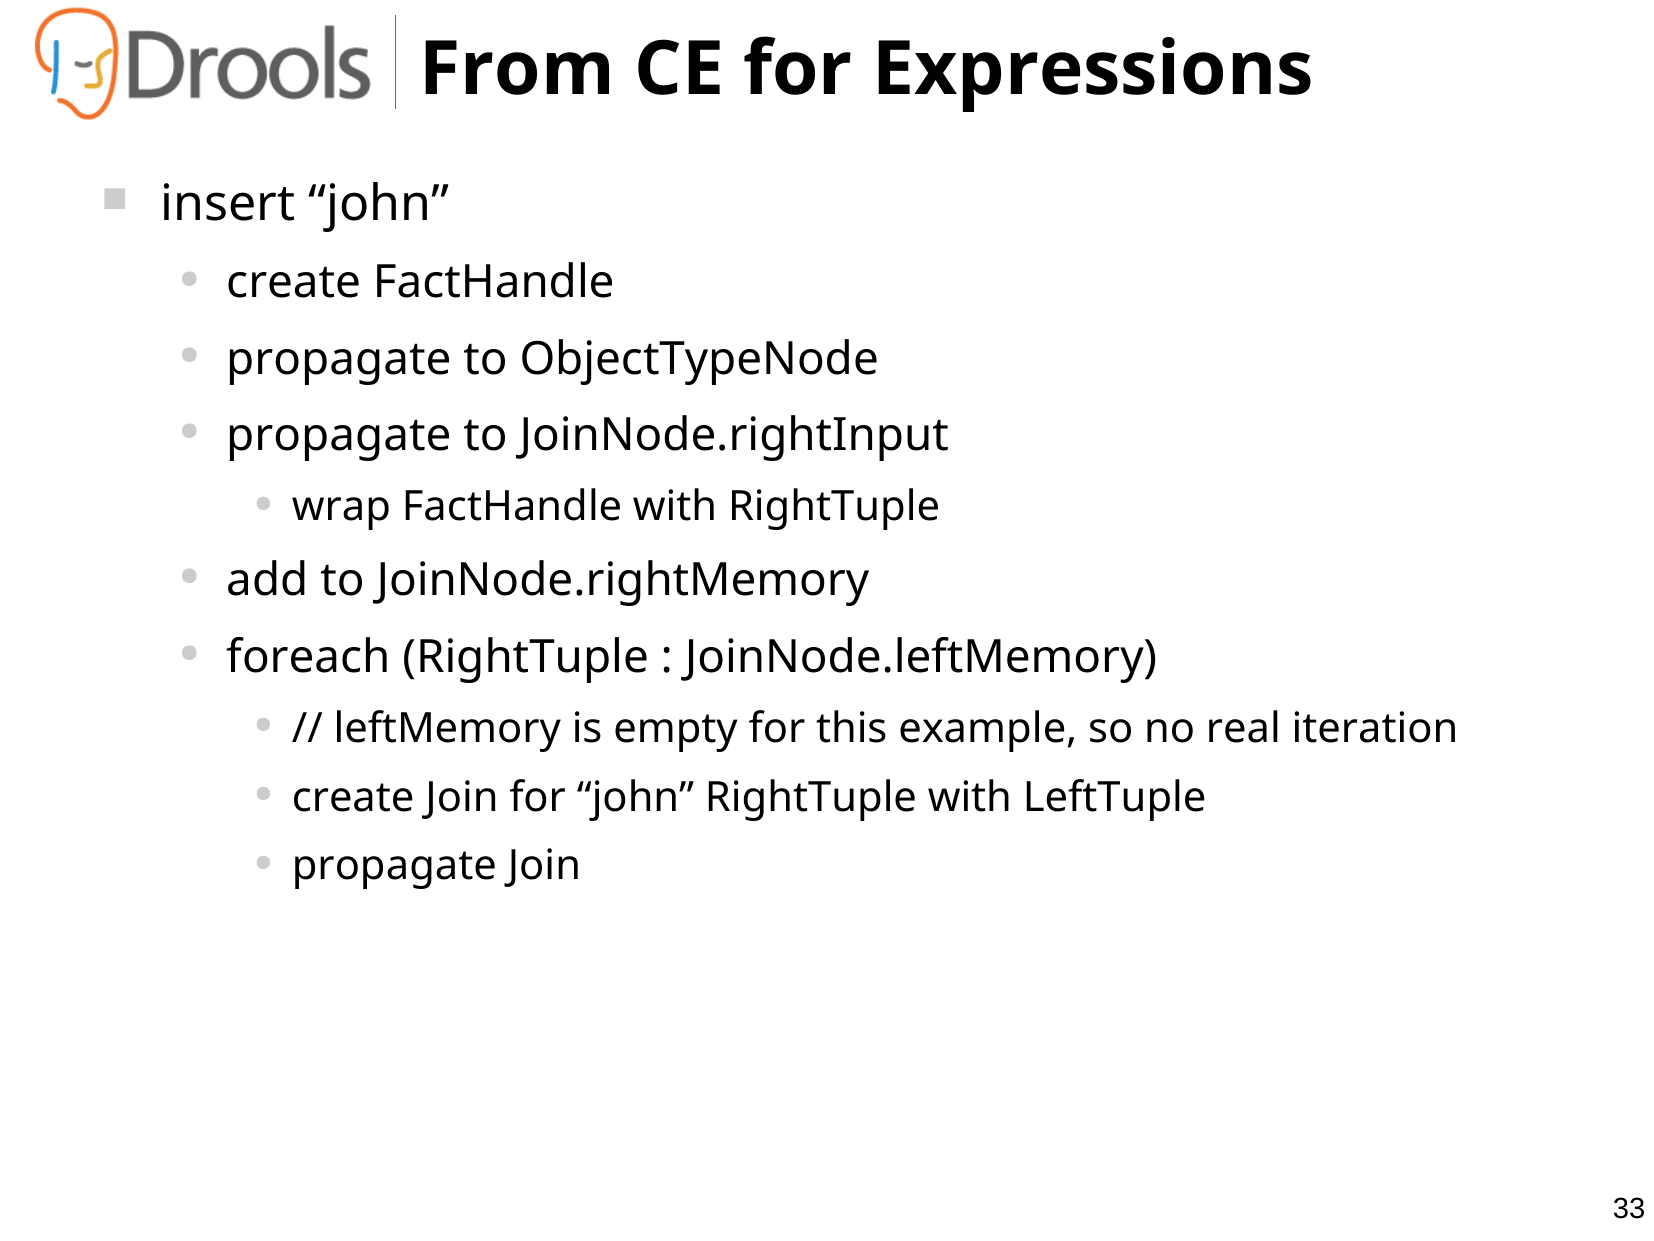

# From CE for Expressions
insert “john”
create FactHandle
propagate to ObjectTypeNode
propagate to JoinNode.rightInput
wrap FactHandle with RightTuple
add to JoinNode.rightMemory
foreach (RightTuple : JoinNode.leftMemory)
// leftMemory is empty for this example, so no real iteration
create Join for “john” RightTuple with LeftTuple
propagate Join